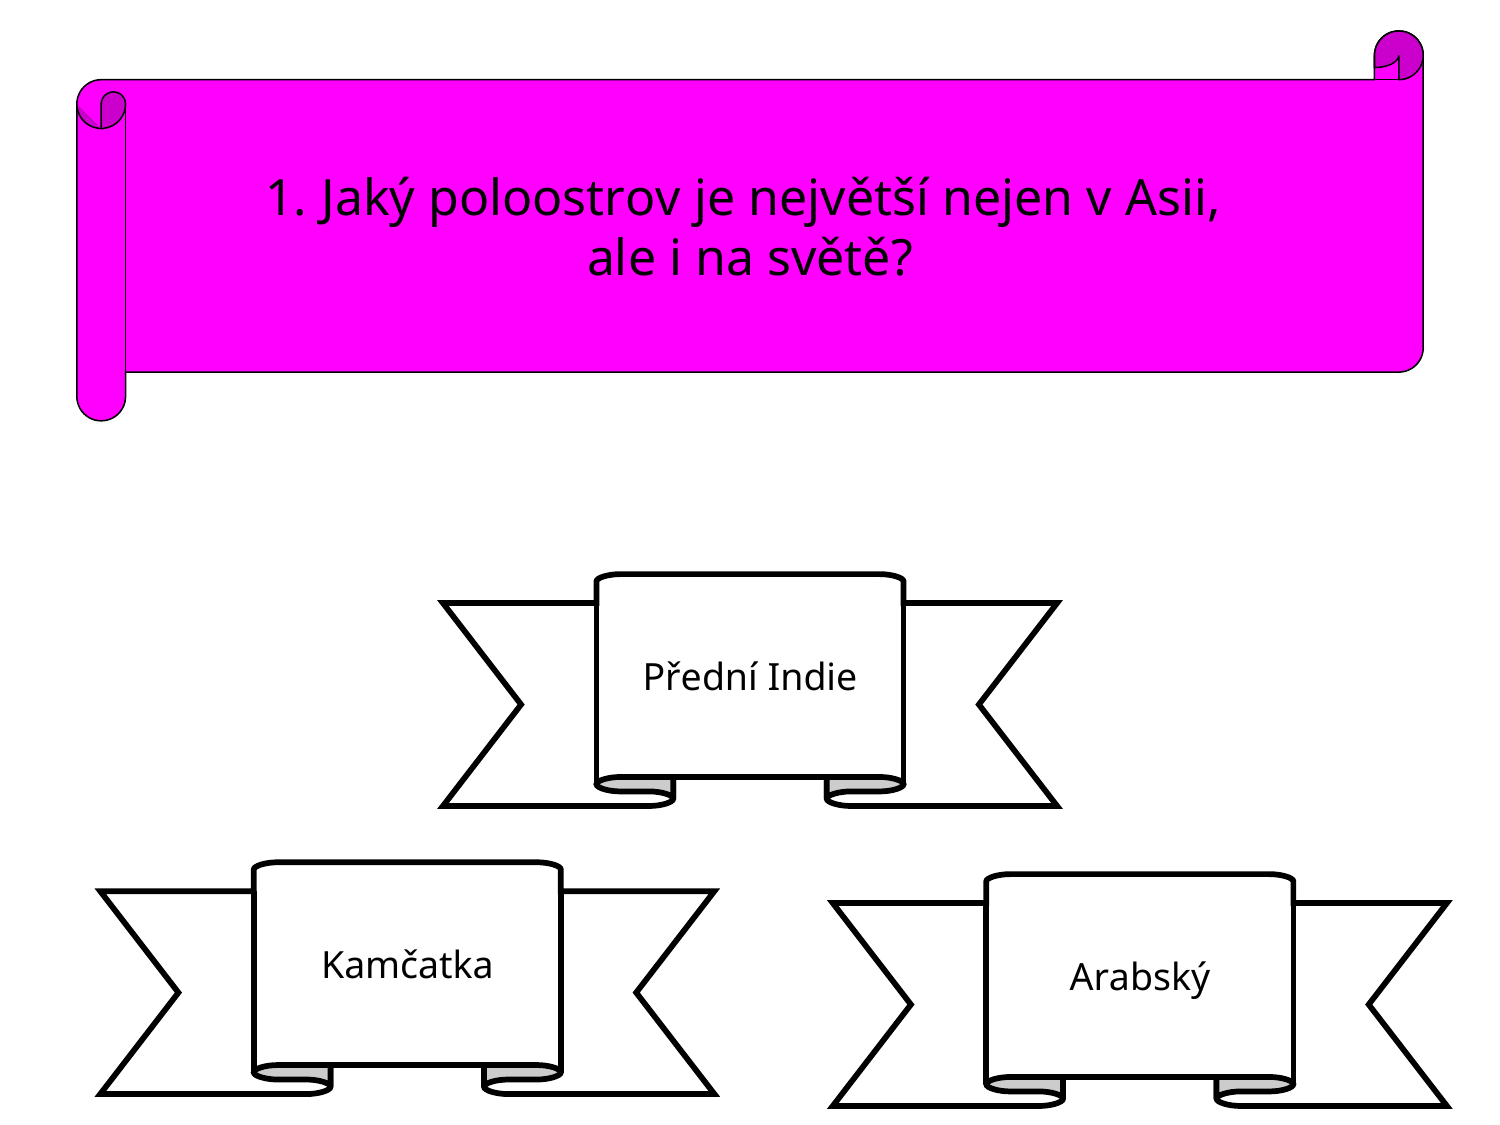

Jaký poloostrov je největší nejen v Asii,
ale i na světě?
Přední Indie
Kamčatka
Arabský